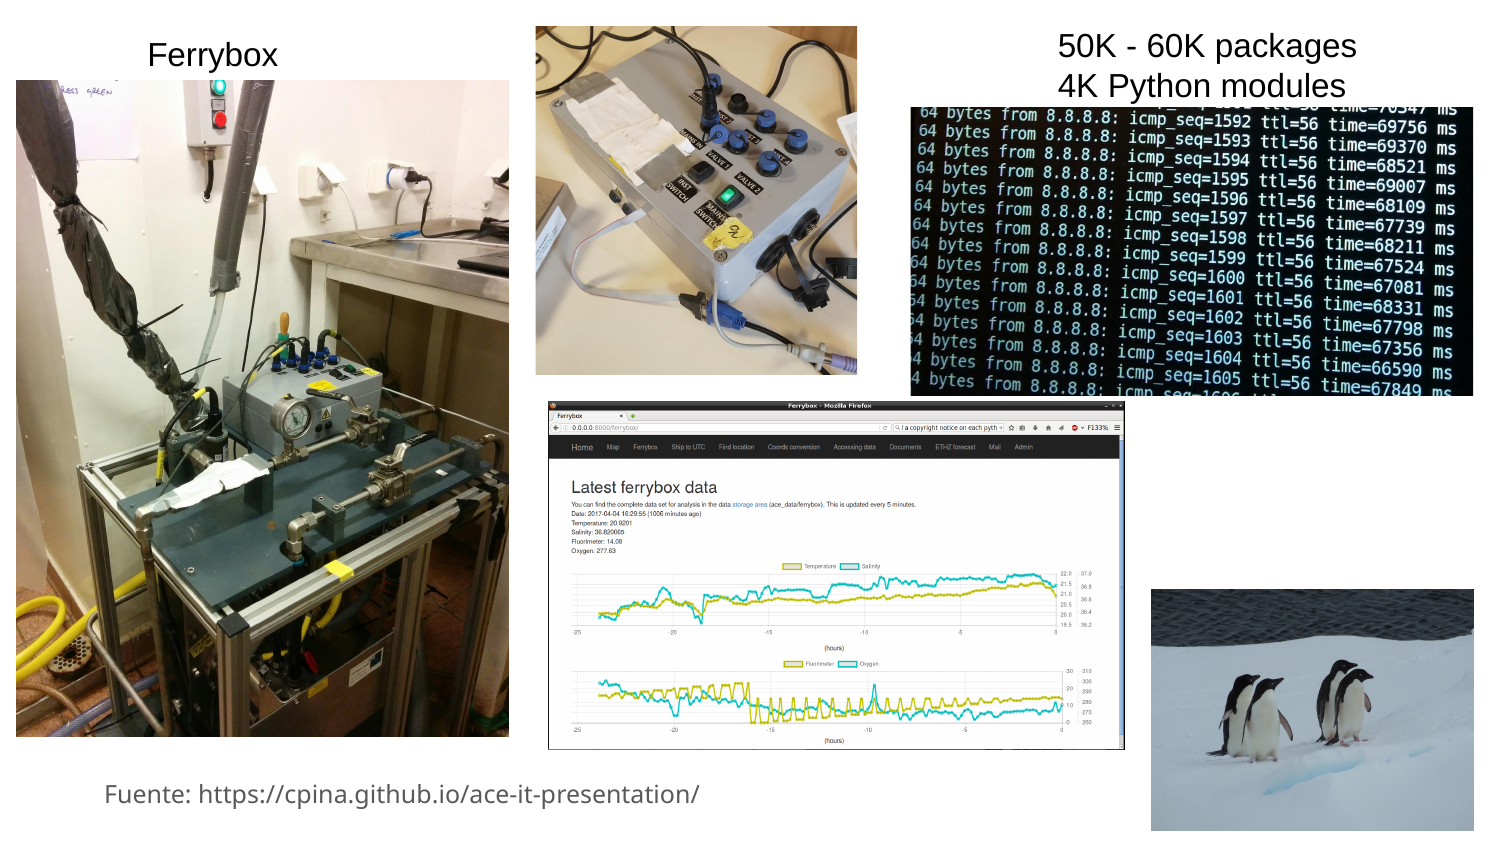

50K - 60K packages
4K Python modules
Ferrybox
# Fuente: https://cpina.github.io/ace-it-presentation/